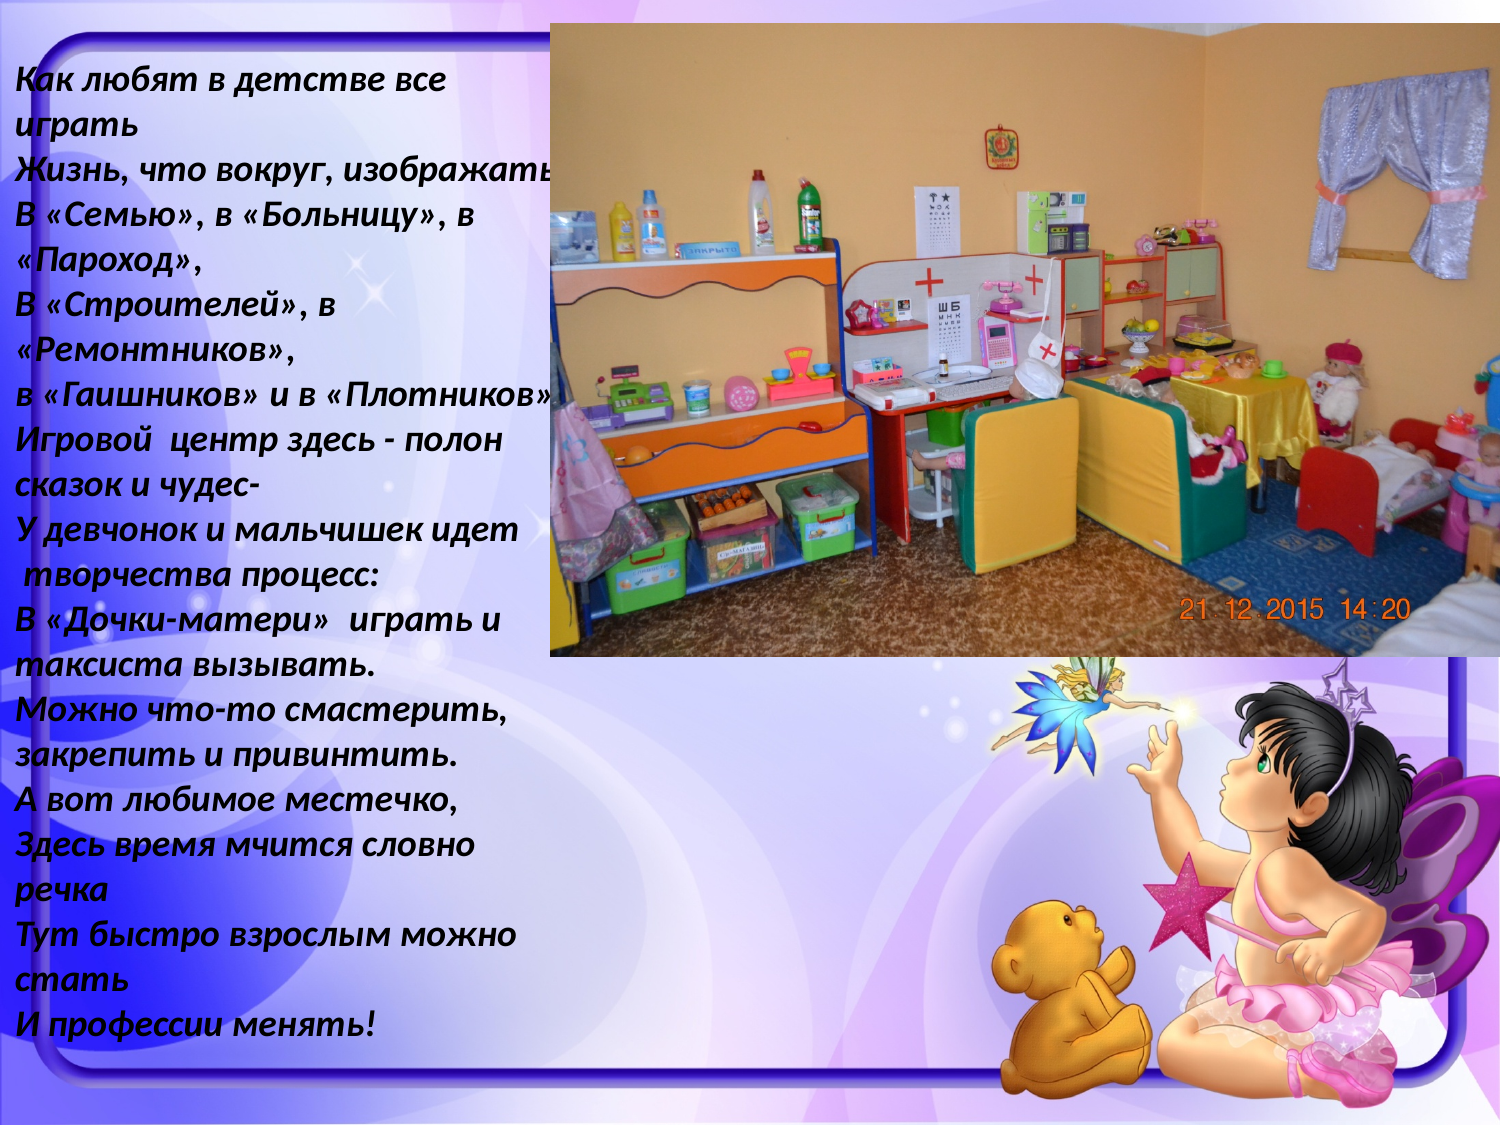

Как любят в детстве все играть
Жизнь, что вокруг, изображать
В «Семью», в «Больницу», в «Пароход»,
В «Строителей», в «Ремонтников»,
в «Гаишников» и в «Плотников».
Игровой центр здесь - полон сказок и чудес-
У девчонок и мальчишек идет  творчества процесс:
В «Дочки-матери»  играть и таксиста вызывать.
Можно что-то смастерить, закрепить и привинтить.
А вот любимое местечко,
Здесь время мчится словно речка
Тут быстро взрослым можно стать
И профессии менять!
#